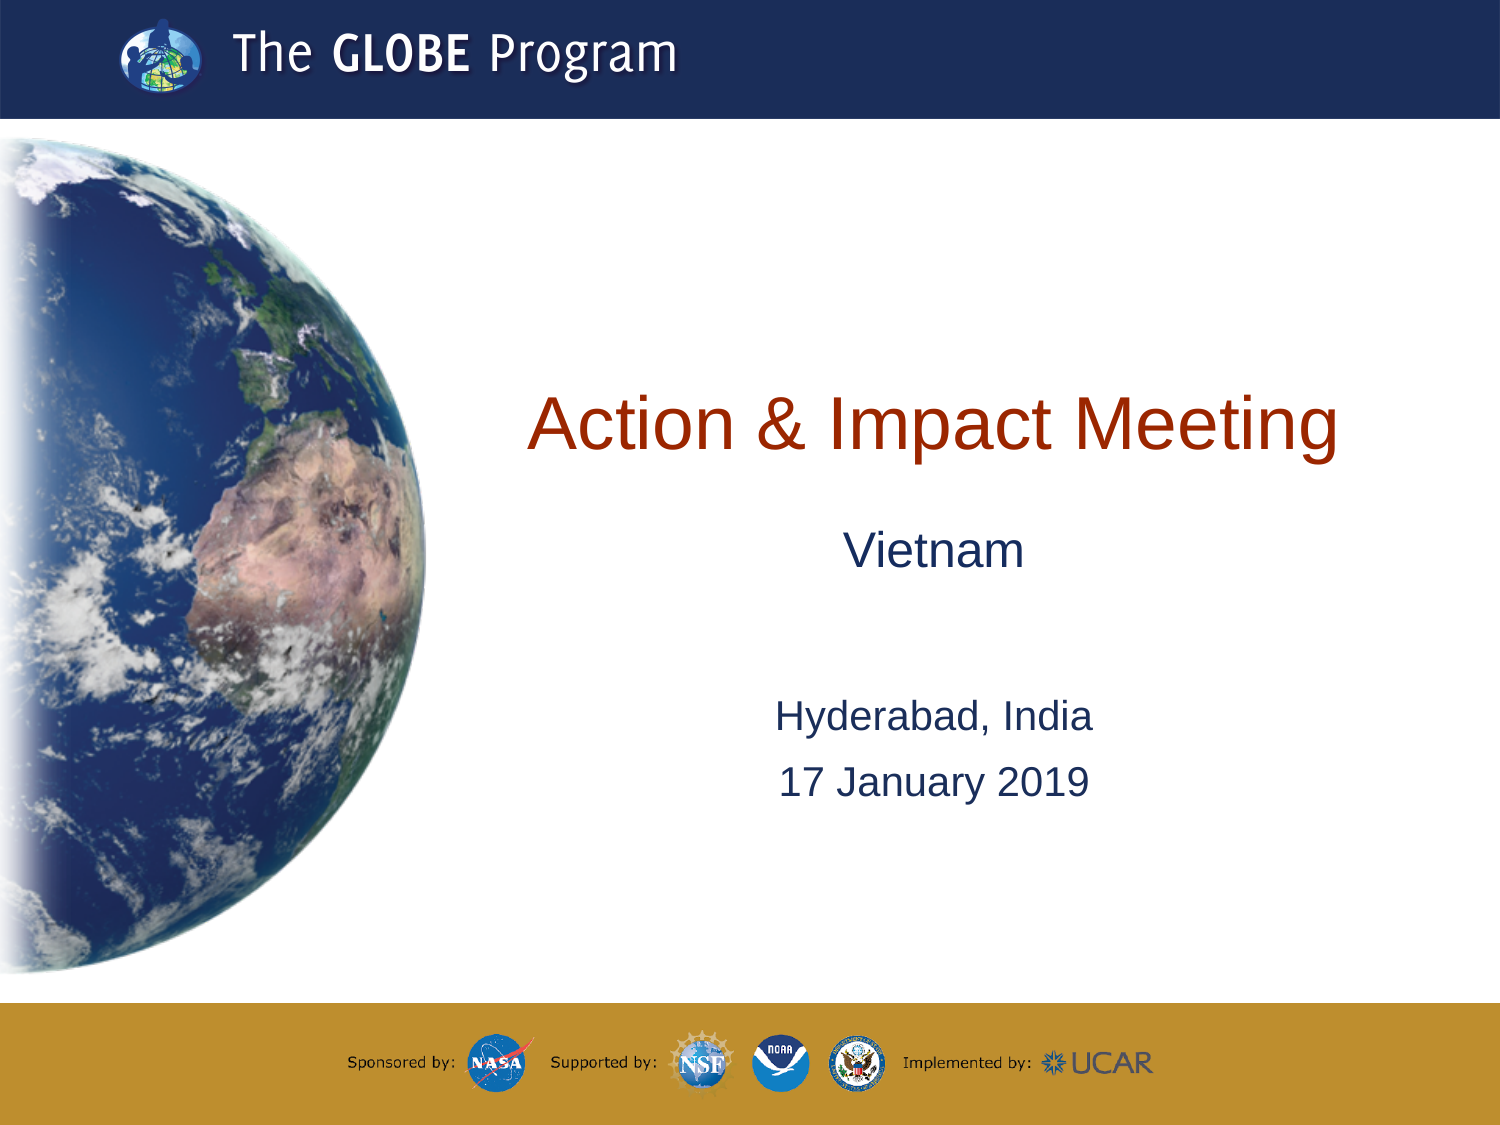

# Action & Impact Meeting
Vietnam
Hyderabad, India
17 January 2019